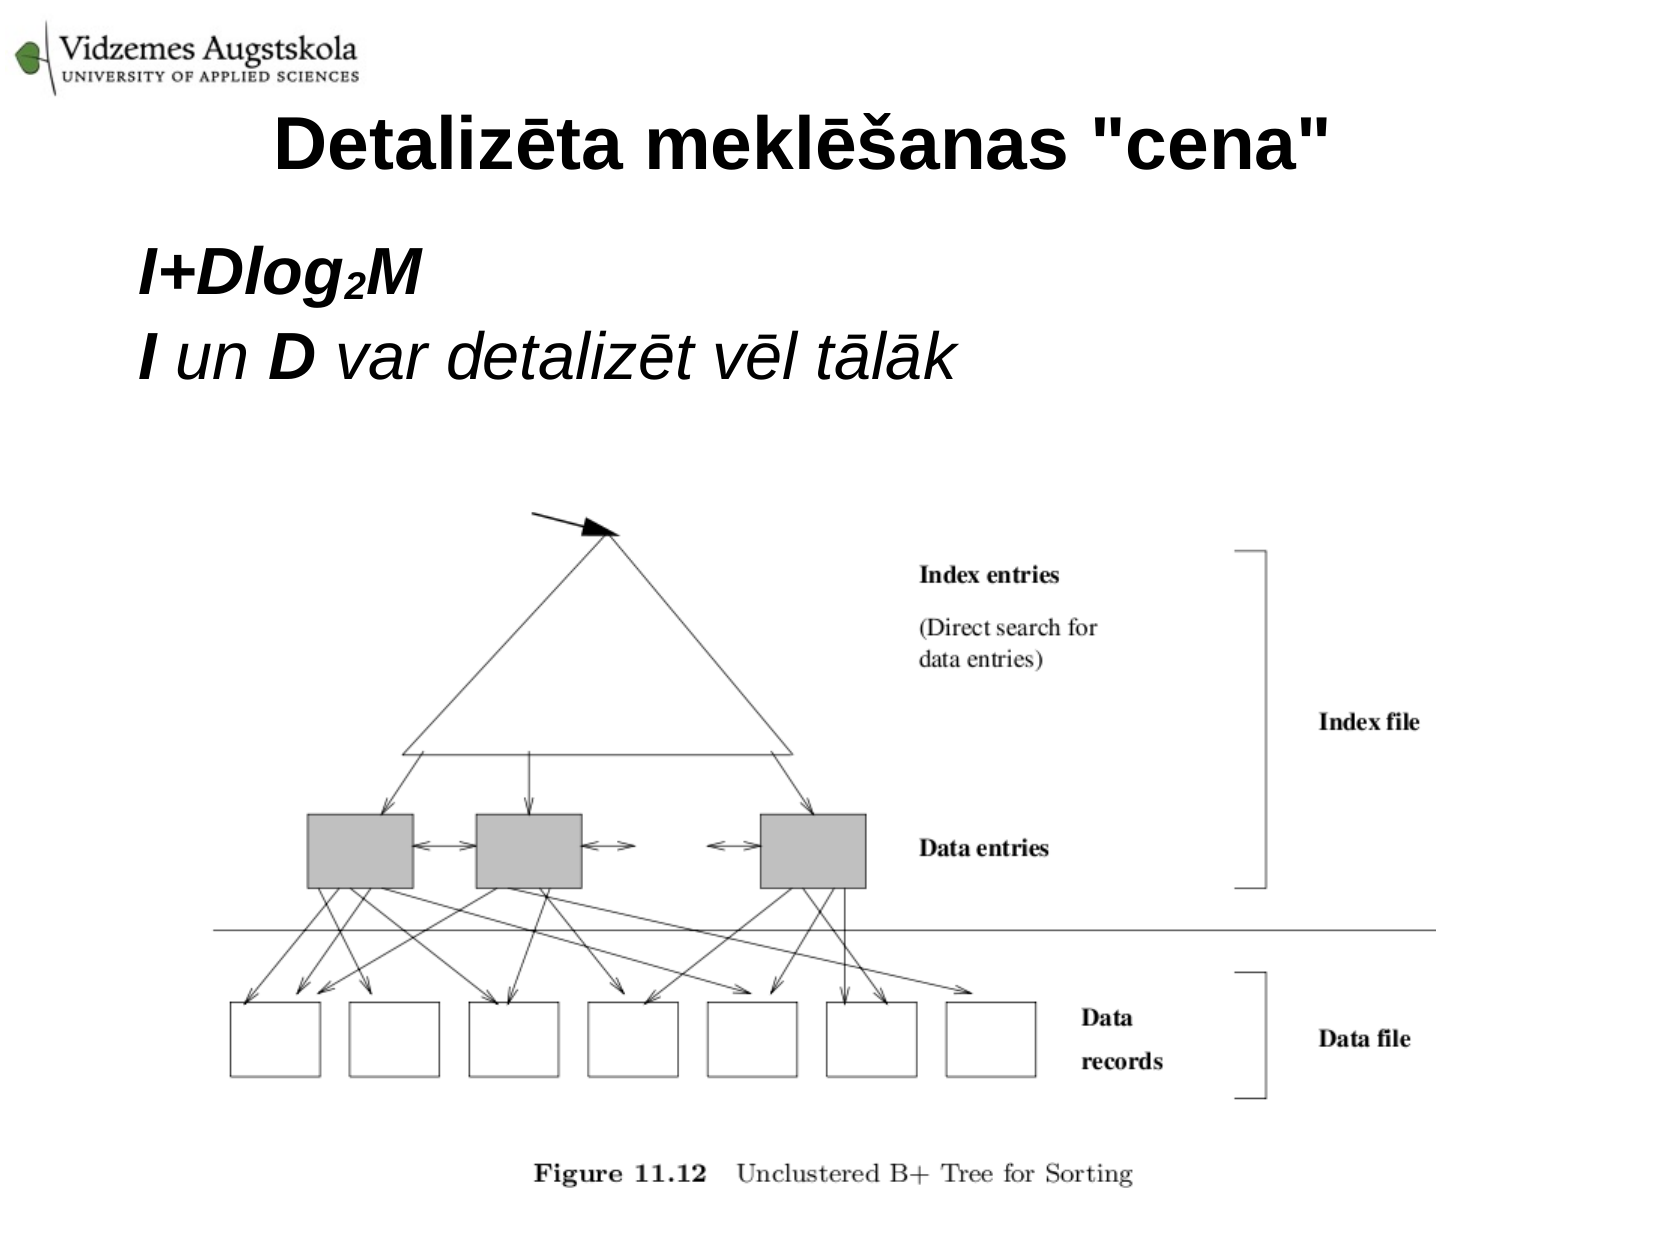

# Detalizēta meklēšanas "cena"
I+Dlog2M
I un D var detalizēt vēl tālāk